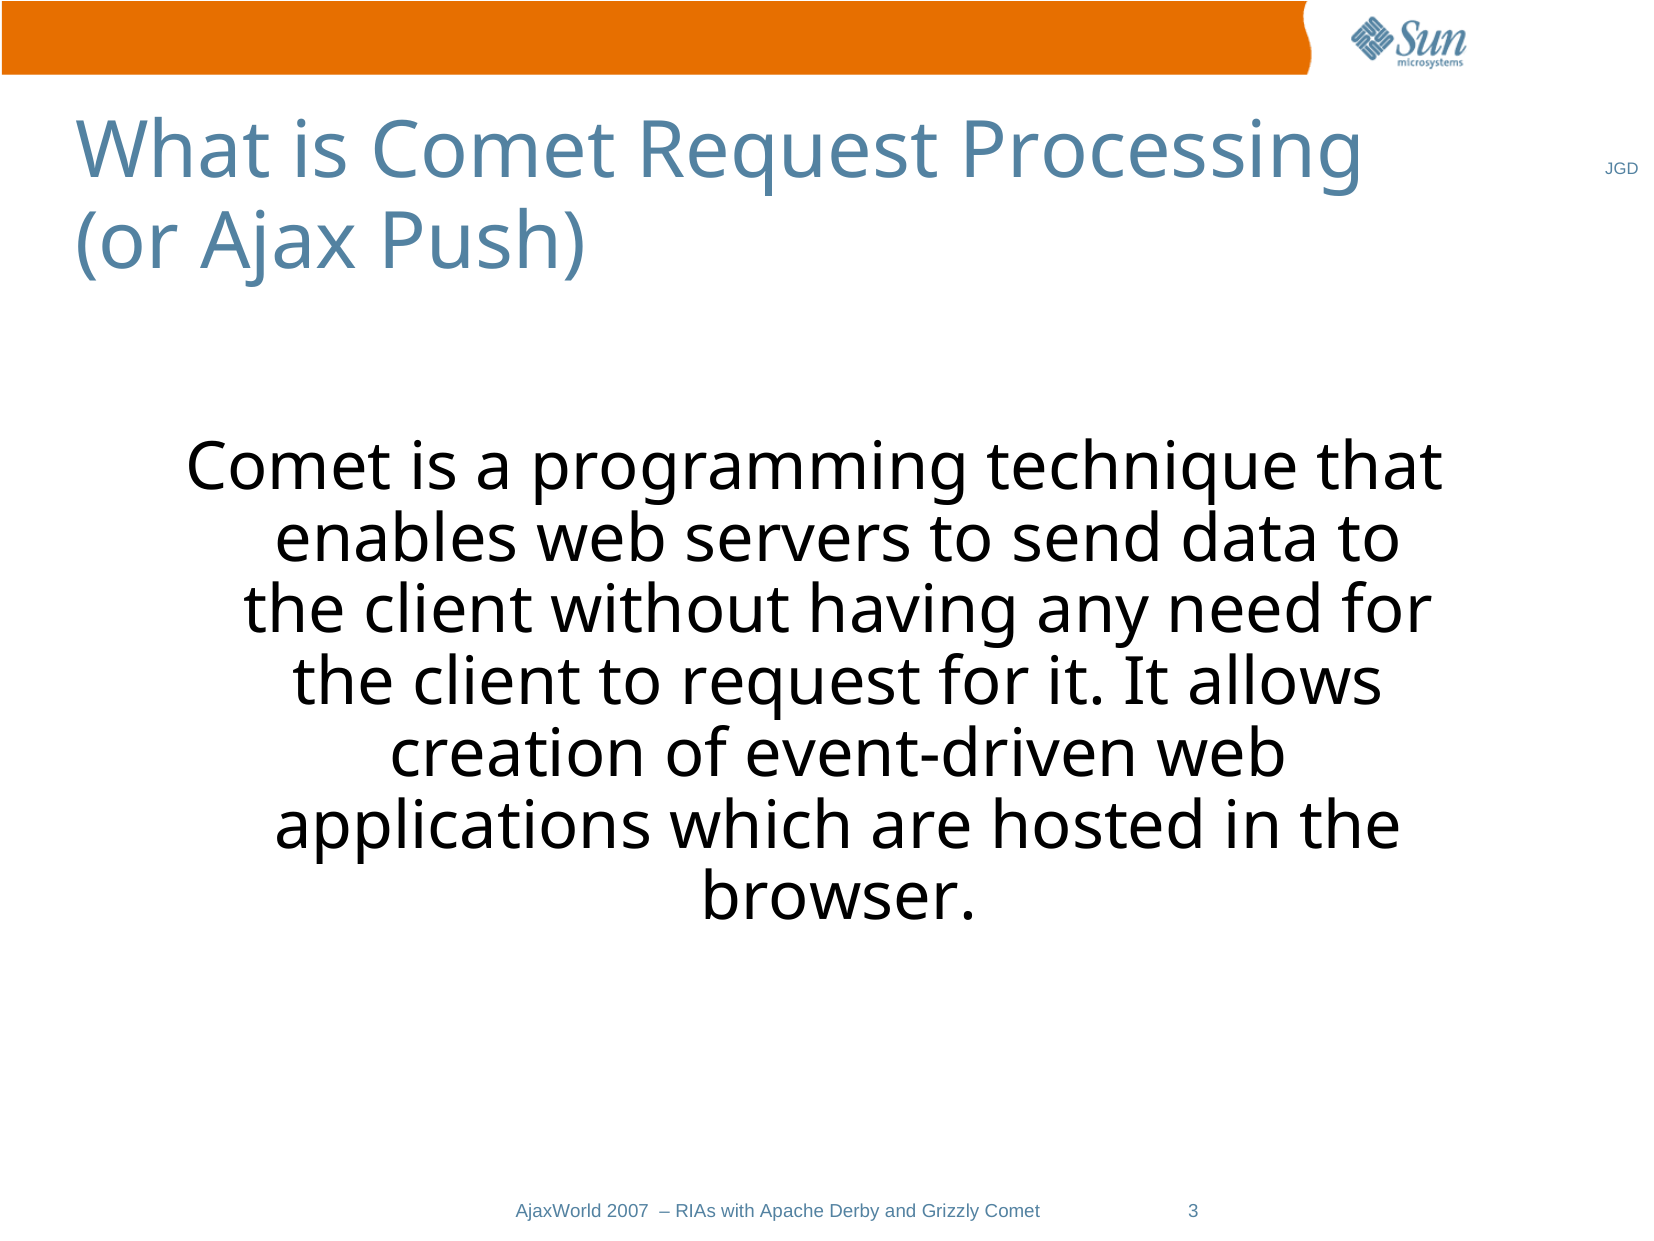

# What is Comet Request Processing (or Ajax Push)
Comet is a programming technique that enables web servers to send data to the client without having any need for the client to request for it. It allows creation of event-driven web applications which are hosted in the browser.